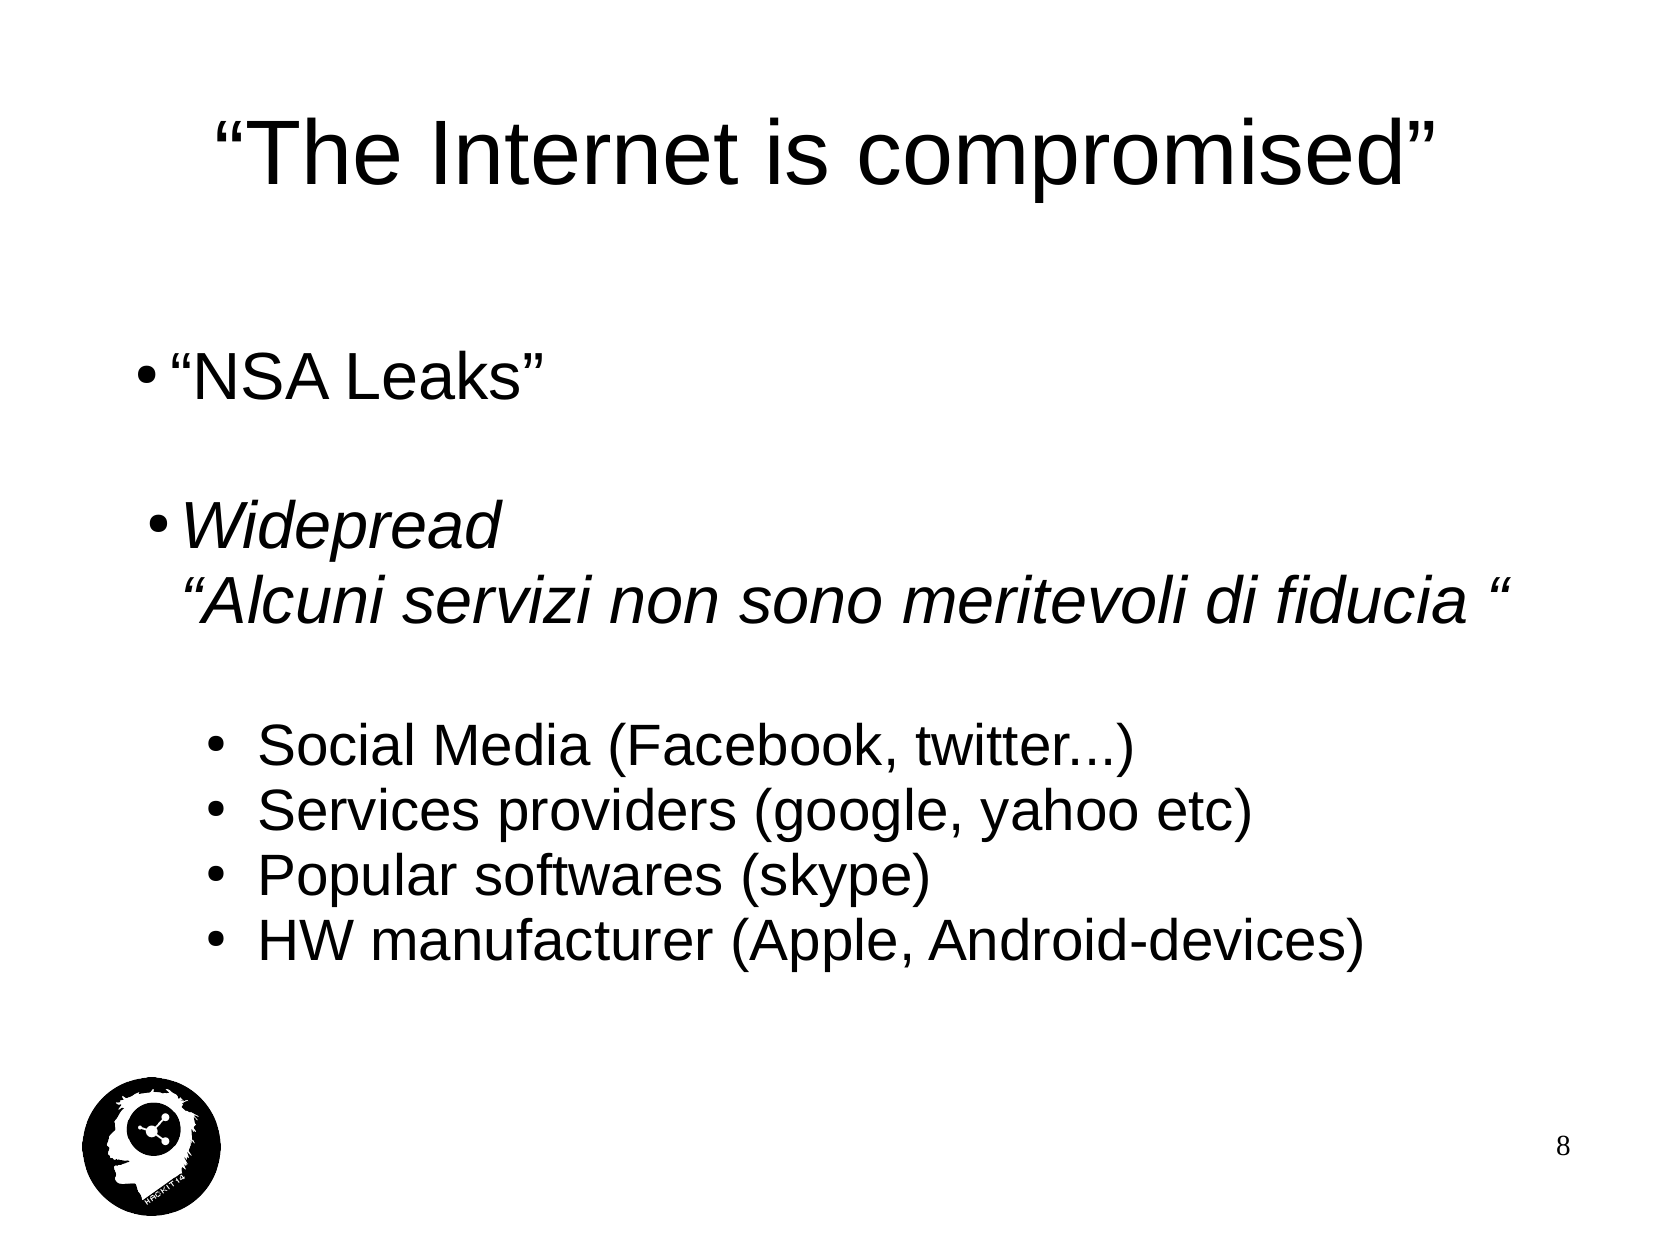

# “The Internet is compromised”
“NSA Leaks”
Widepread
“Alcuni servizi non sono meritevoli di fiducia “
 Social Media (Facebook, twitter...)
 Services providers (google, yahoo etc)
 Popular softwares (skype)
 HW manufacturer (Apple, Android-devices)
8